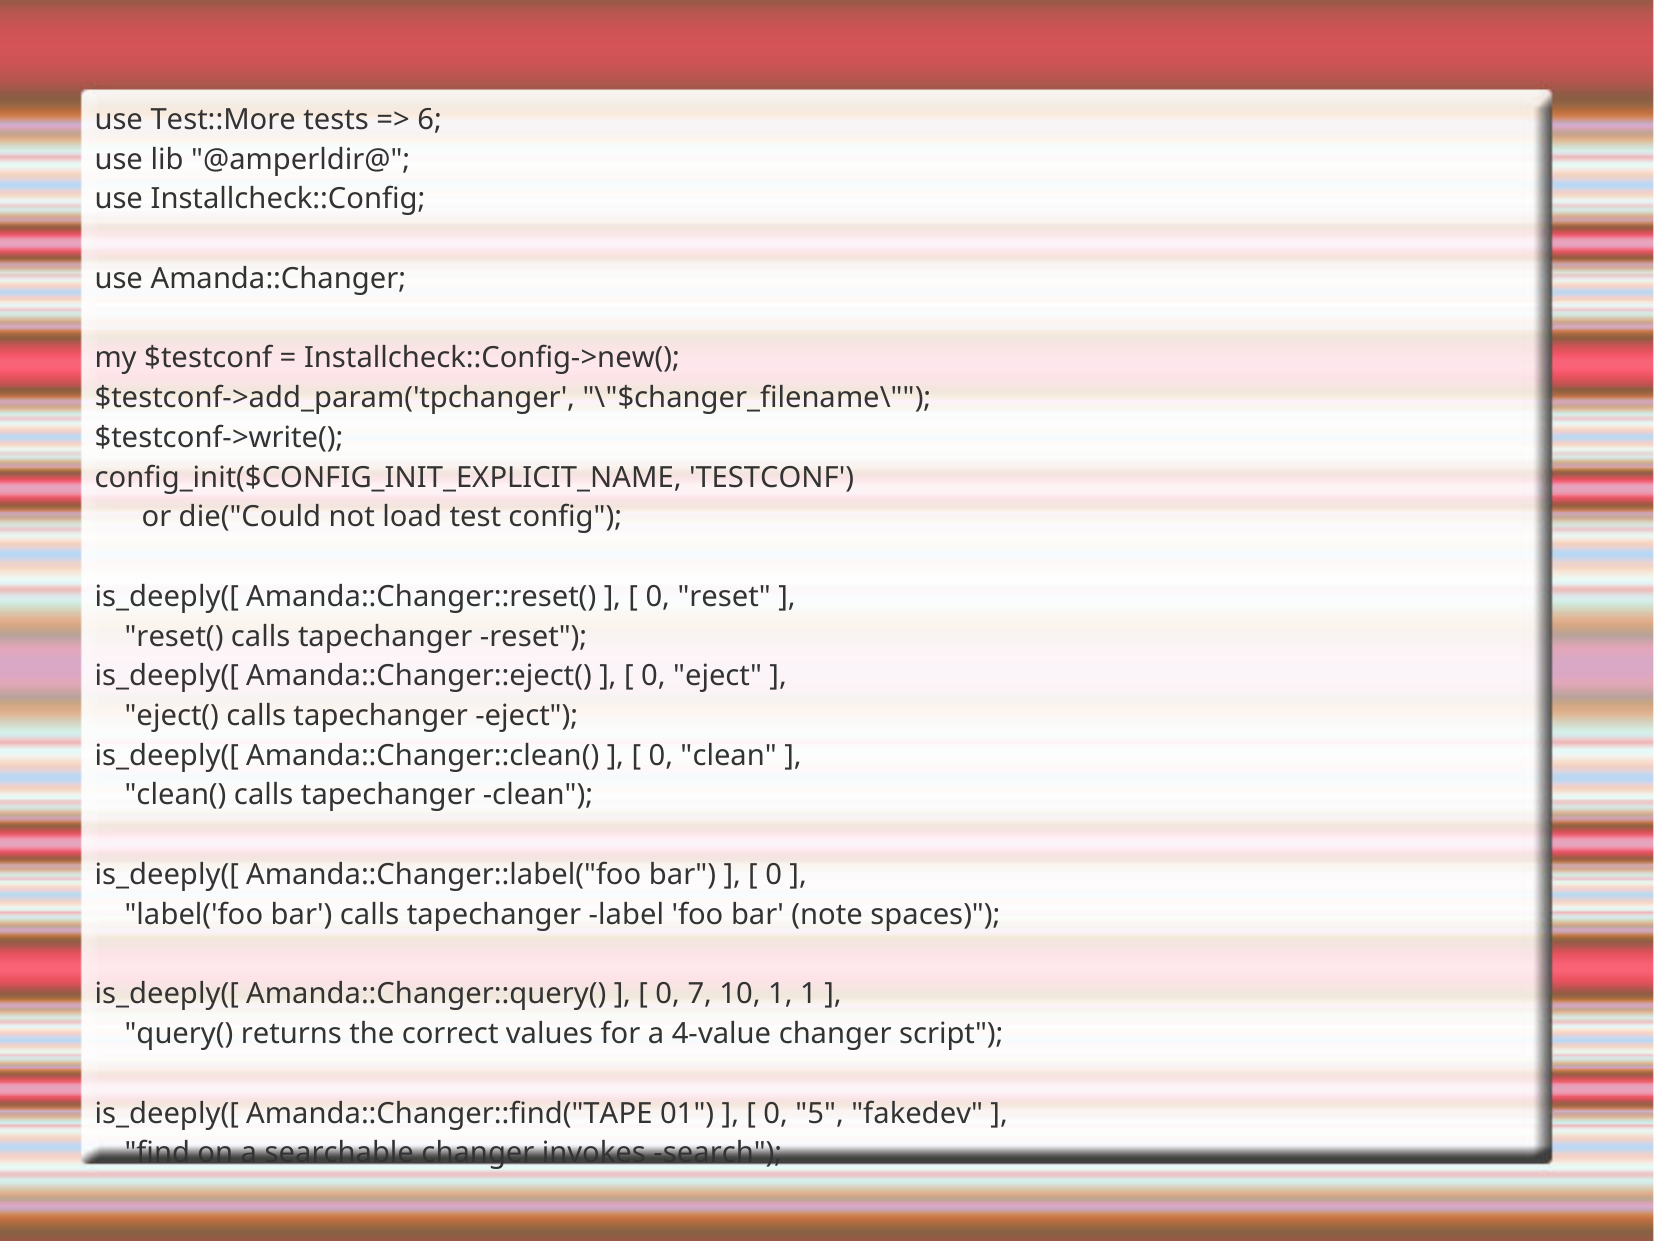

# use Test::More tests => 6;
use lib "@amperldir@";
use Installcheck::Config;
use Amanda::Changer;
my $testconf = Installcheck::Config->new();
$testconf->add_param('tpchanger', "\"$changer_filename\"");
$testconf->write();
config_init($CONFIG_INIT_EXPLICIT_NAME, 'TESTCONF')
or die("Could not load test config");
is_deeply([ Amanda::Changer::reset() ], [ 0, "reset" ],
 "reset() calls tapechanger -reset");
is_deeply([ Amanda::Changer::eject() ], [ 0, "eject" ],
 "eject() calls tapechanger -eject");
is_deeply([ Amanda::Changer::clean() ], [ 0, "clean" ],
 "clean() calls tapechanger -clean");
is_deeply([ Amanda::Changer::label("foo bar") ], [ 0 ],
 "label('foo bar') calls tapechanger -label 'foo bar' (note spaces)");
is_deeply([ Amanda::Changer::query() ], [ 0, 7, 10, 1, 1 ],
 "query() returns the correct values for a 4-value changer script");
is_deeply([ Amanda::Changer::find("TAPE 01") ], [ 0, "5", "fakedev" ],
 "find on a searchable changer invokes -search");